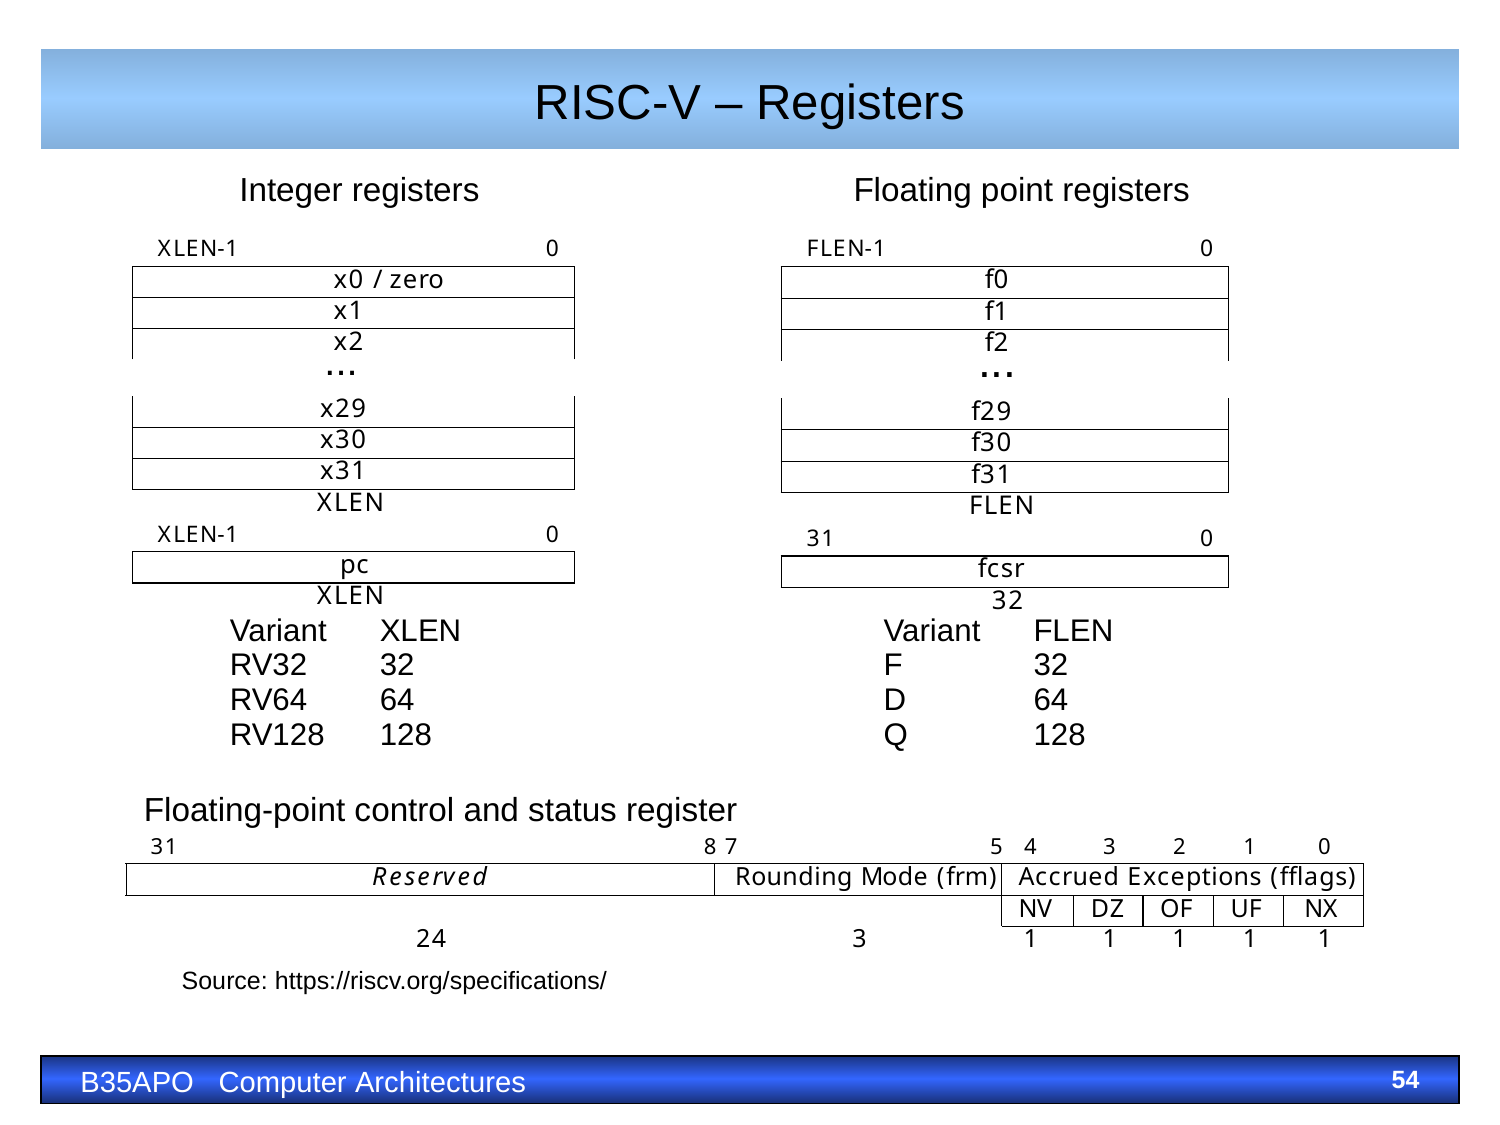

# RISC-V – Registers
Integer registers
Floating point registers
Variant	XLEN
RV32	32
RV64	64
RV128	128
Variant	FLEN
F		32
D		64
Q		128
Floating-point control and status register
Source: https://riscv.org/specifications/